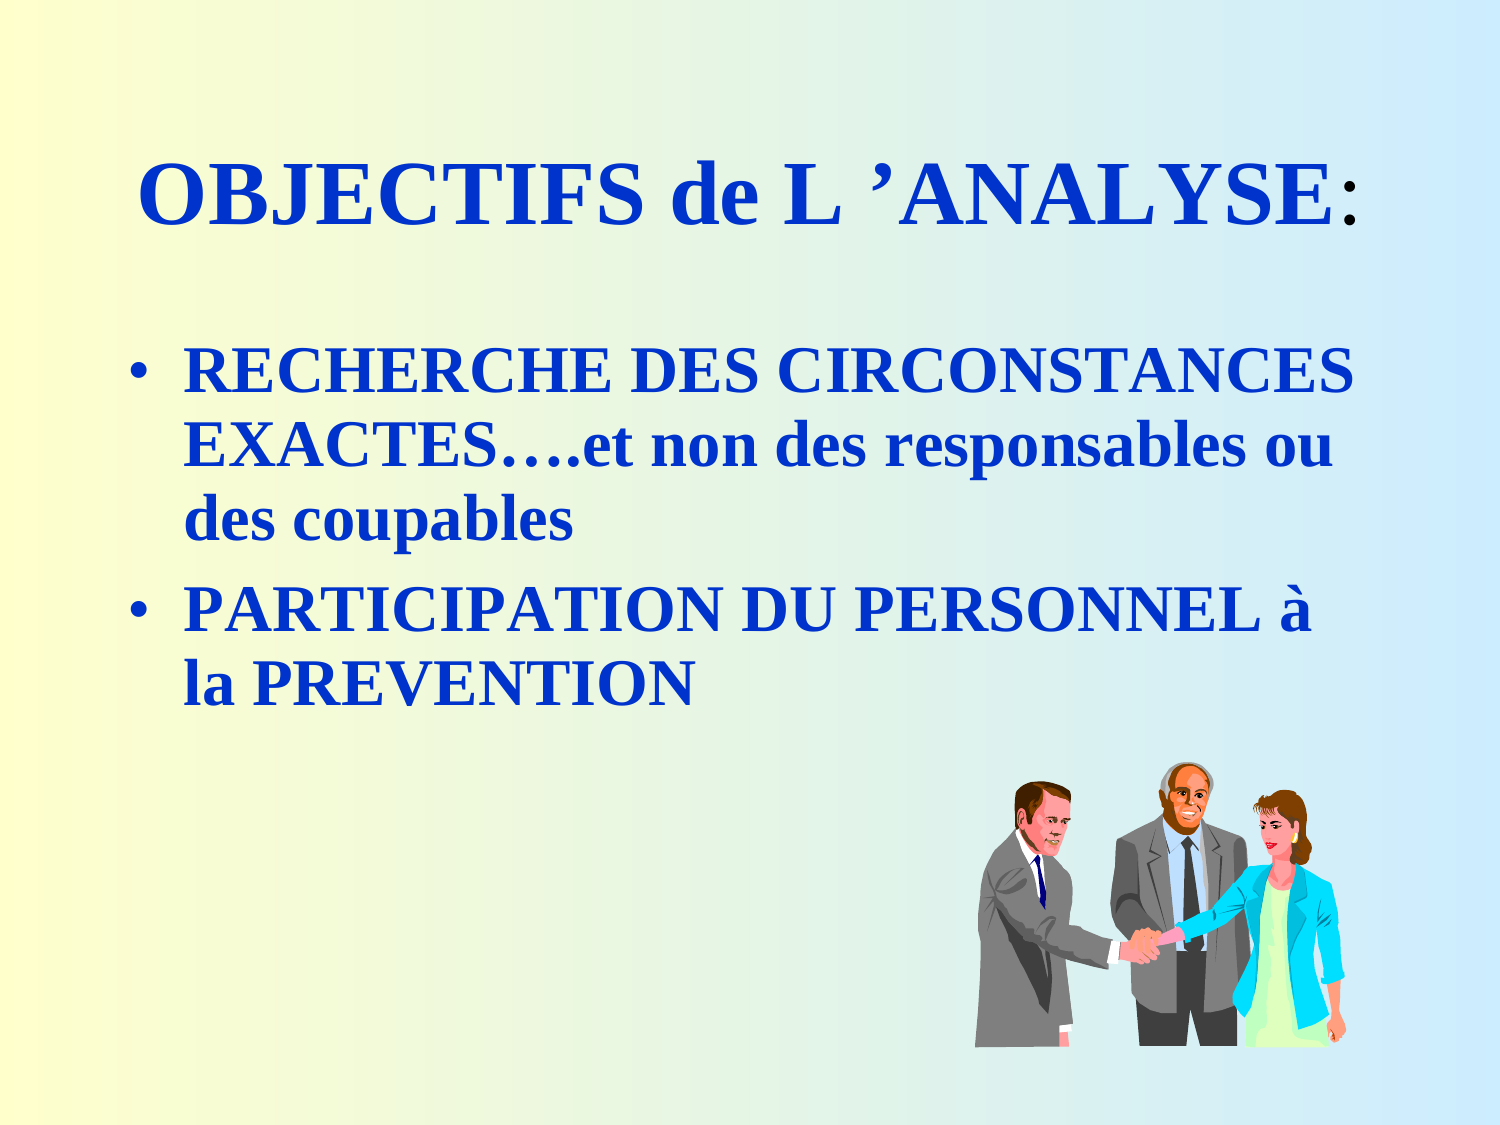

# OBJECTIFS de L ’ANALYSE:
RECHERCHE DES CIRCONSTANCES EXACTES….et non des responsables ou des coupables
PARTICIPATION DU PERSONNEL à la PREVENTION